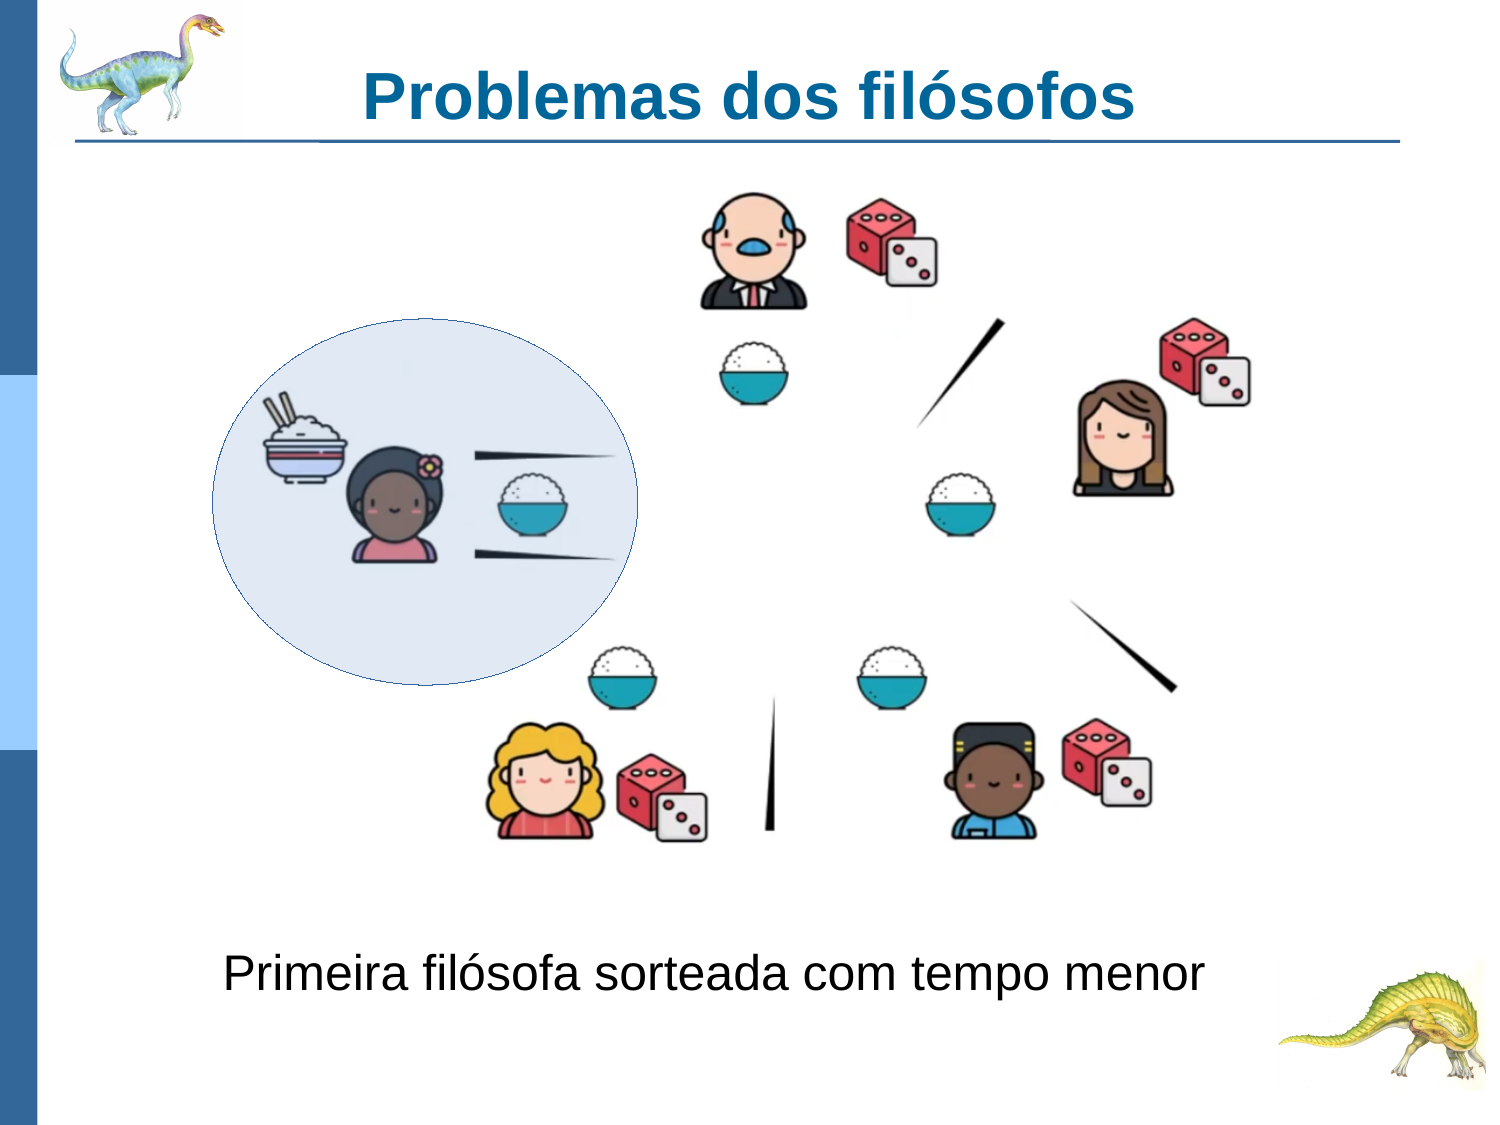

Problemas dos filósofos
Primeira filósofa sorteada com tempo menor